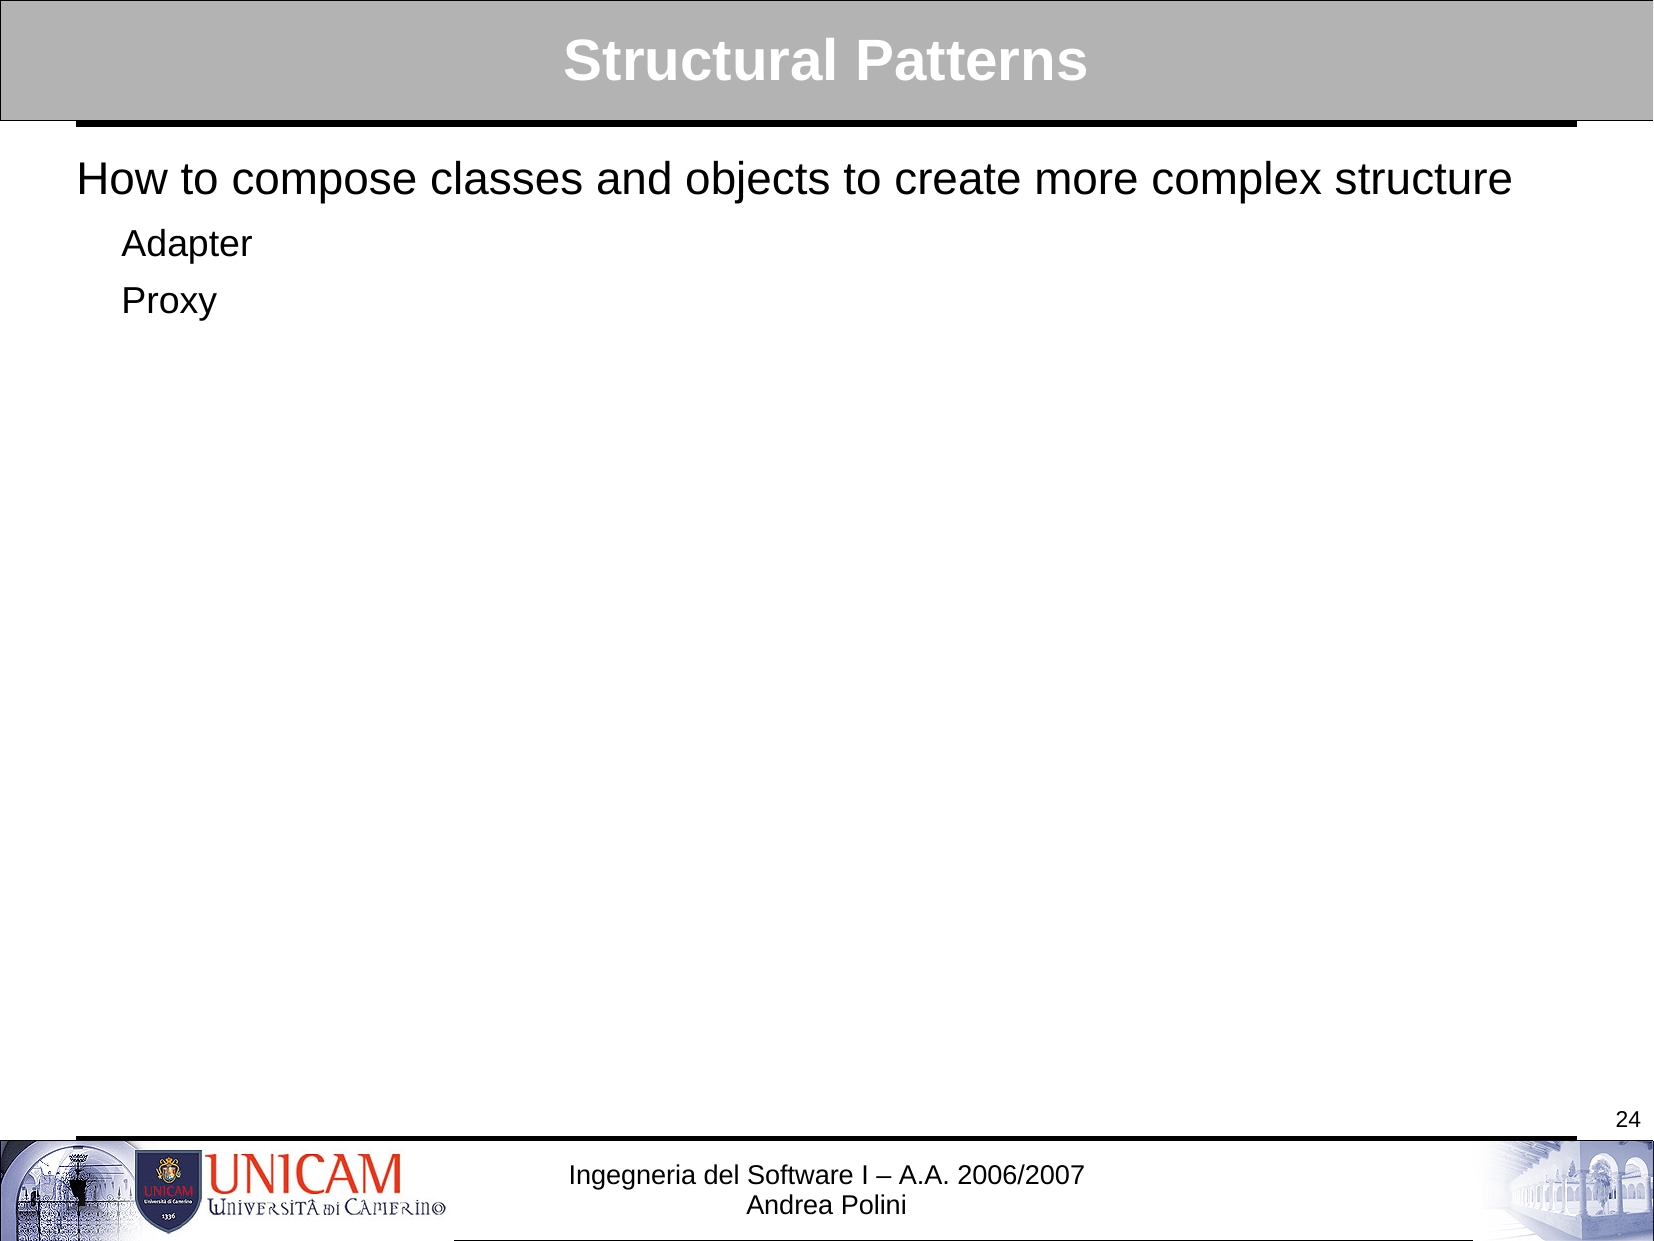

# Structural Patterns
How to compose classes and objects to create more complex structure
Adapter
Proxy
24